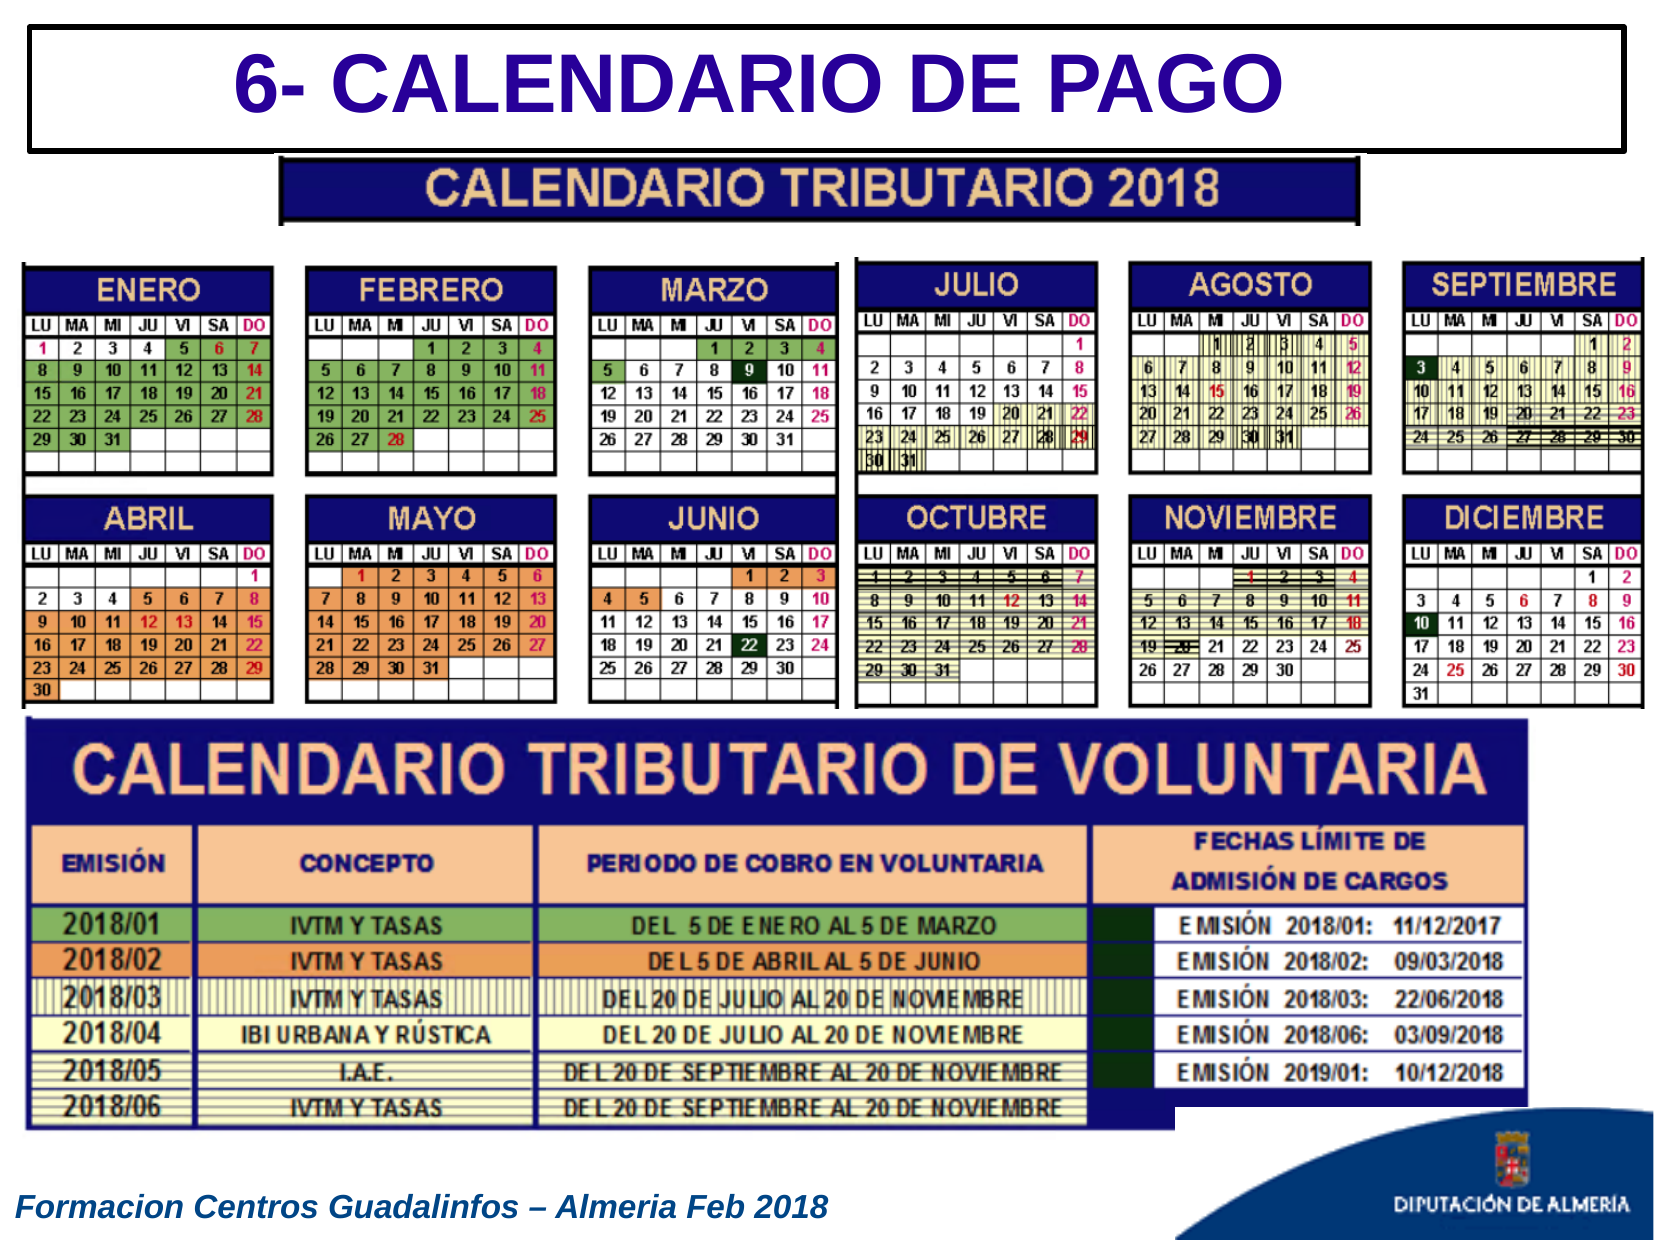

6- CALENDARIO DE PAGO
Formacion Centros Guadalinfos – Almeria Feb 2018